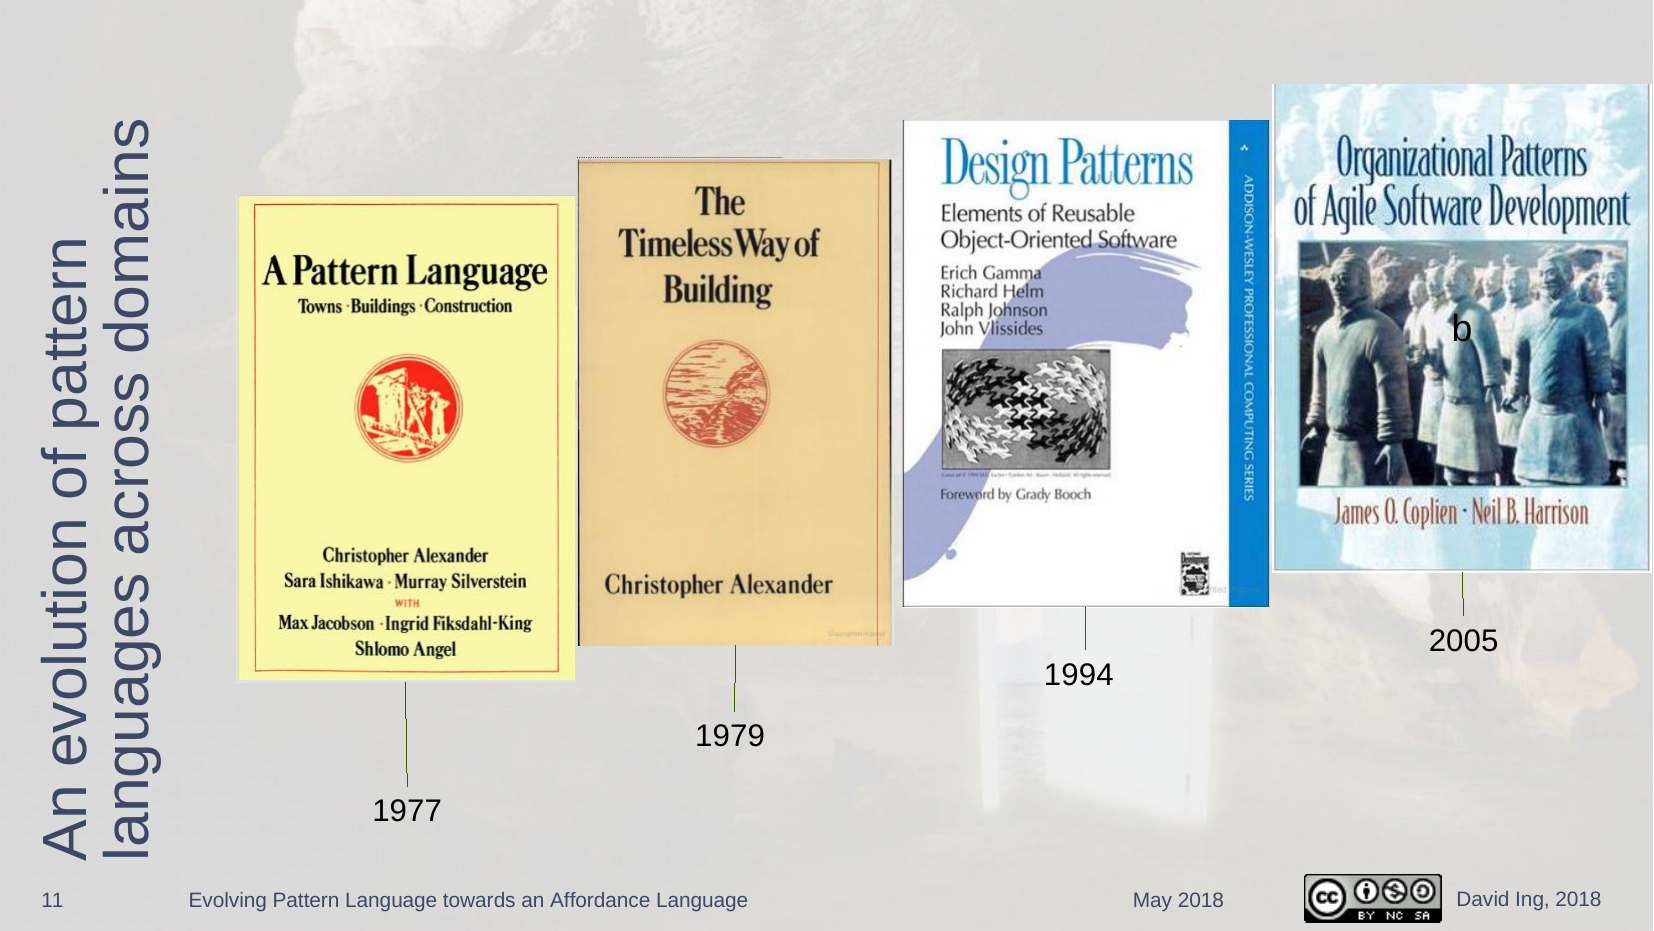

b
# An evolution of pattern languages across domains
2005
1994
1979
1977
Evolving Pattern Language towards an Affordance Language
May 2018
11